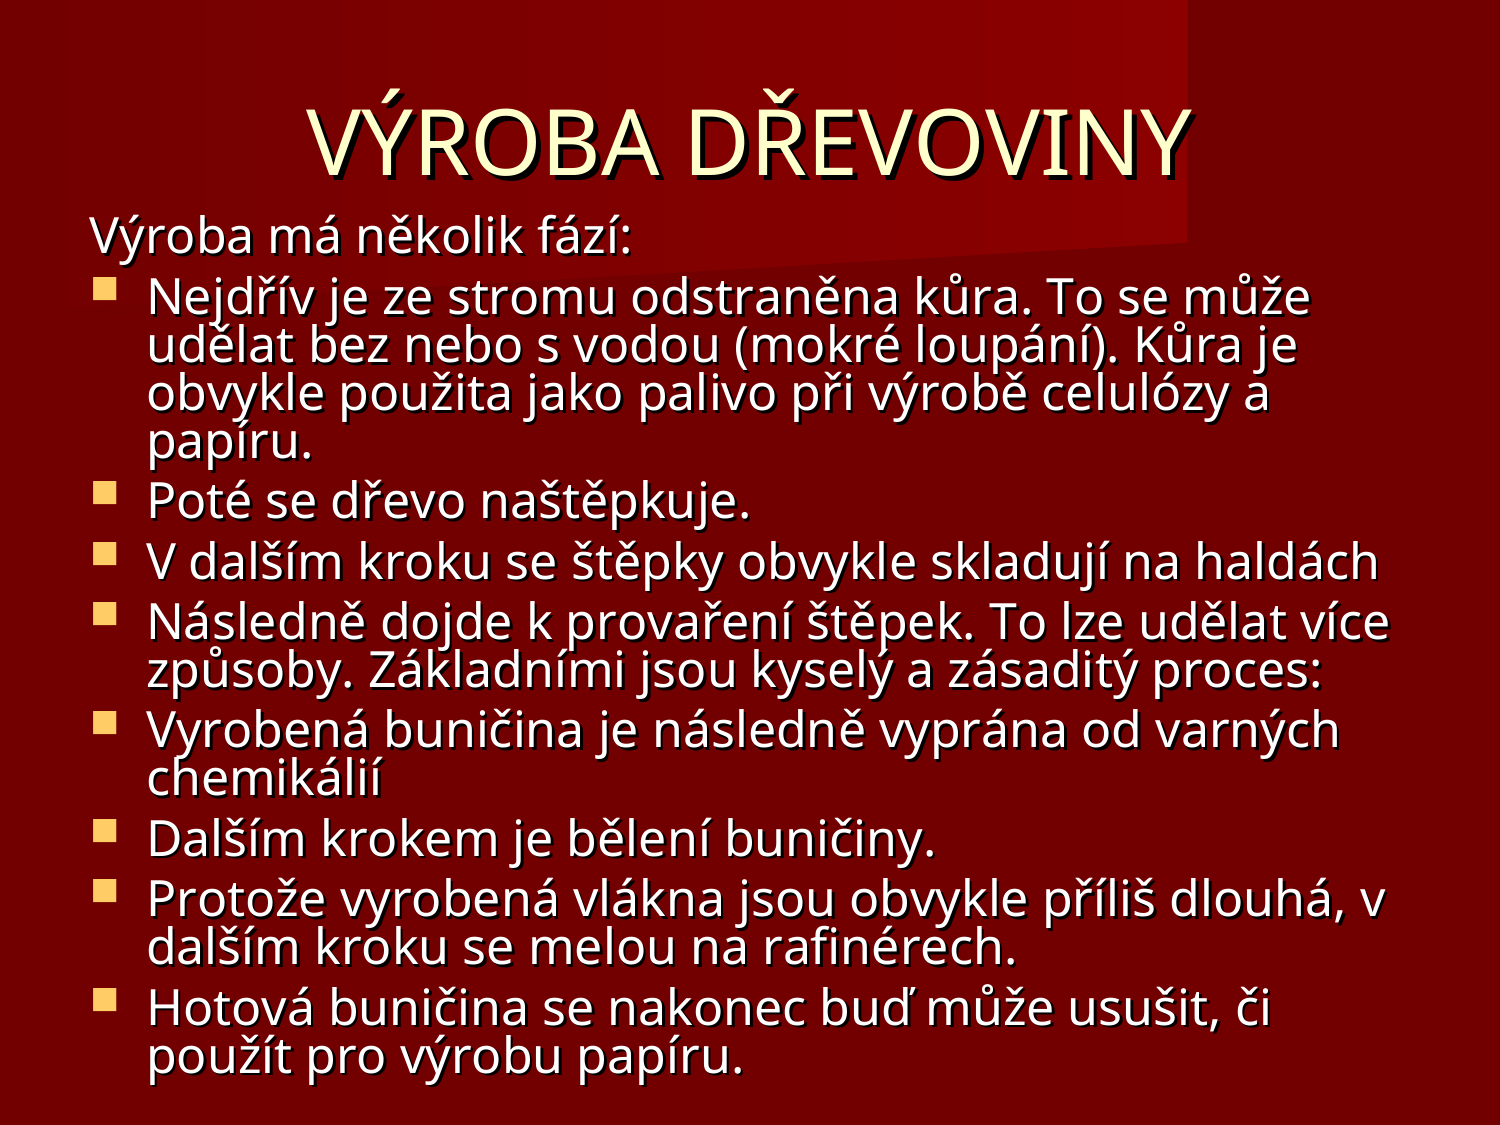

# VÝROBA DŘEVOVINY
Výroba má několik fází:
Nejdřív je ze stromu odstraněna kůra. To se může udělat bez nebo s vodou (mokré loupání). Kůra je obvykle použita jako palivo při výrobě celulózy a papíru.
Poté se dřevo naštěpkuje.
V dalším kroku se štěpky obvykle skladují na haldách
Následně dojde k provaření štěpek. To lze udělat více způsoby. Základními jsou kyselý a zásaditý proces:
Vyrobená buničina je následně vyprána od varných chemikálií
Dalším krokem je bělení buničiny.
Protože vyrobená vlákna jsou obvykle příliš dlouhá, v dalším kroku se melou na rafinérech.
Hotová buničina se nakonec buď může usušit, či použít pro výrobu papíru.